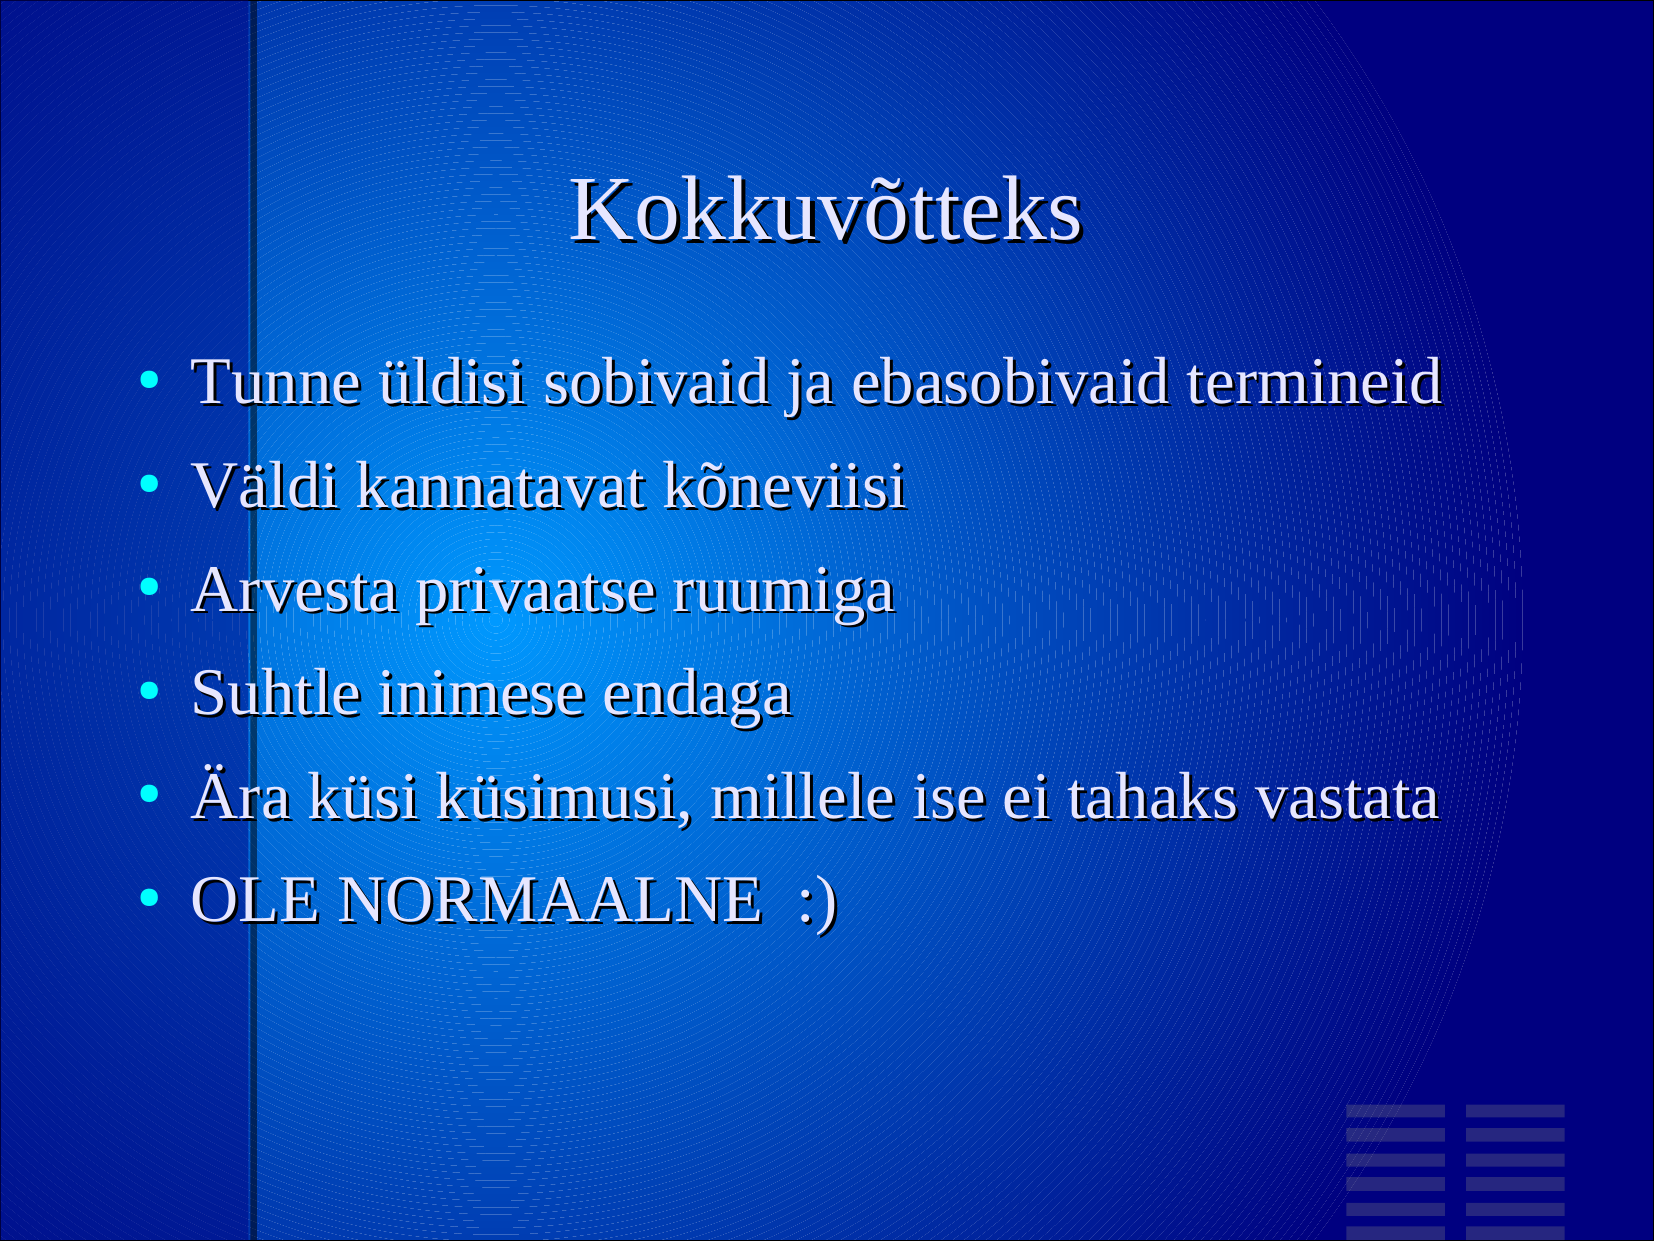

# Kokkuvõtteks
Tunne üldisi sobivaid ja ebasobivaid termineid
Väldi kannatavat kõneviisi
Arvesta privaatse ruumiga
Suhtle inimese endaga
Ära küsi küsimusi, millele ise ei tahaks vastata
OLE NORMAALNE :)